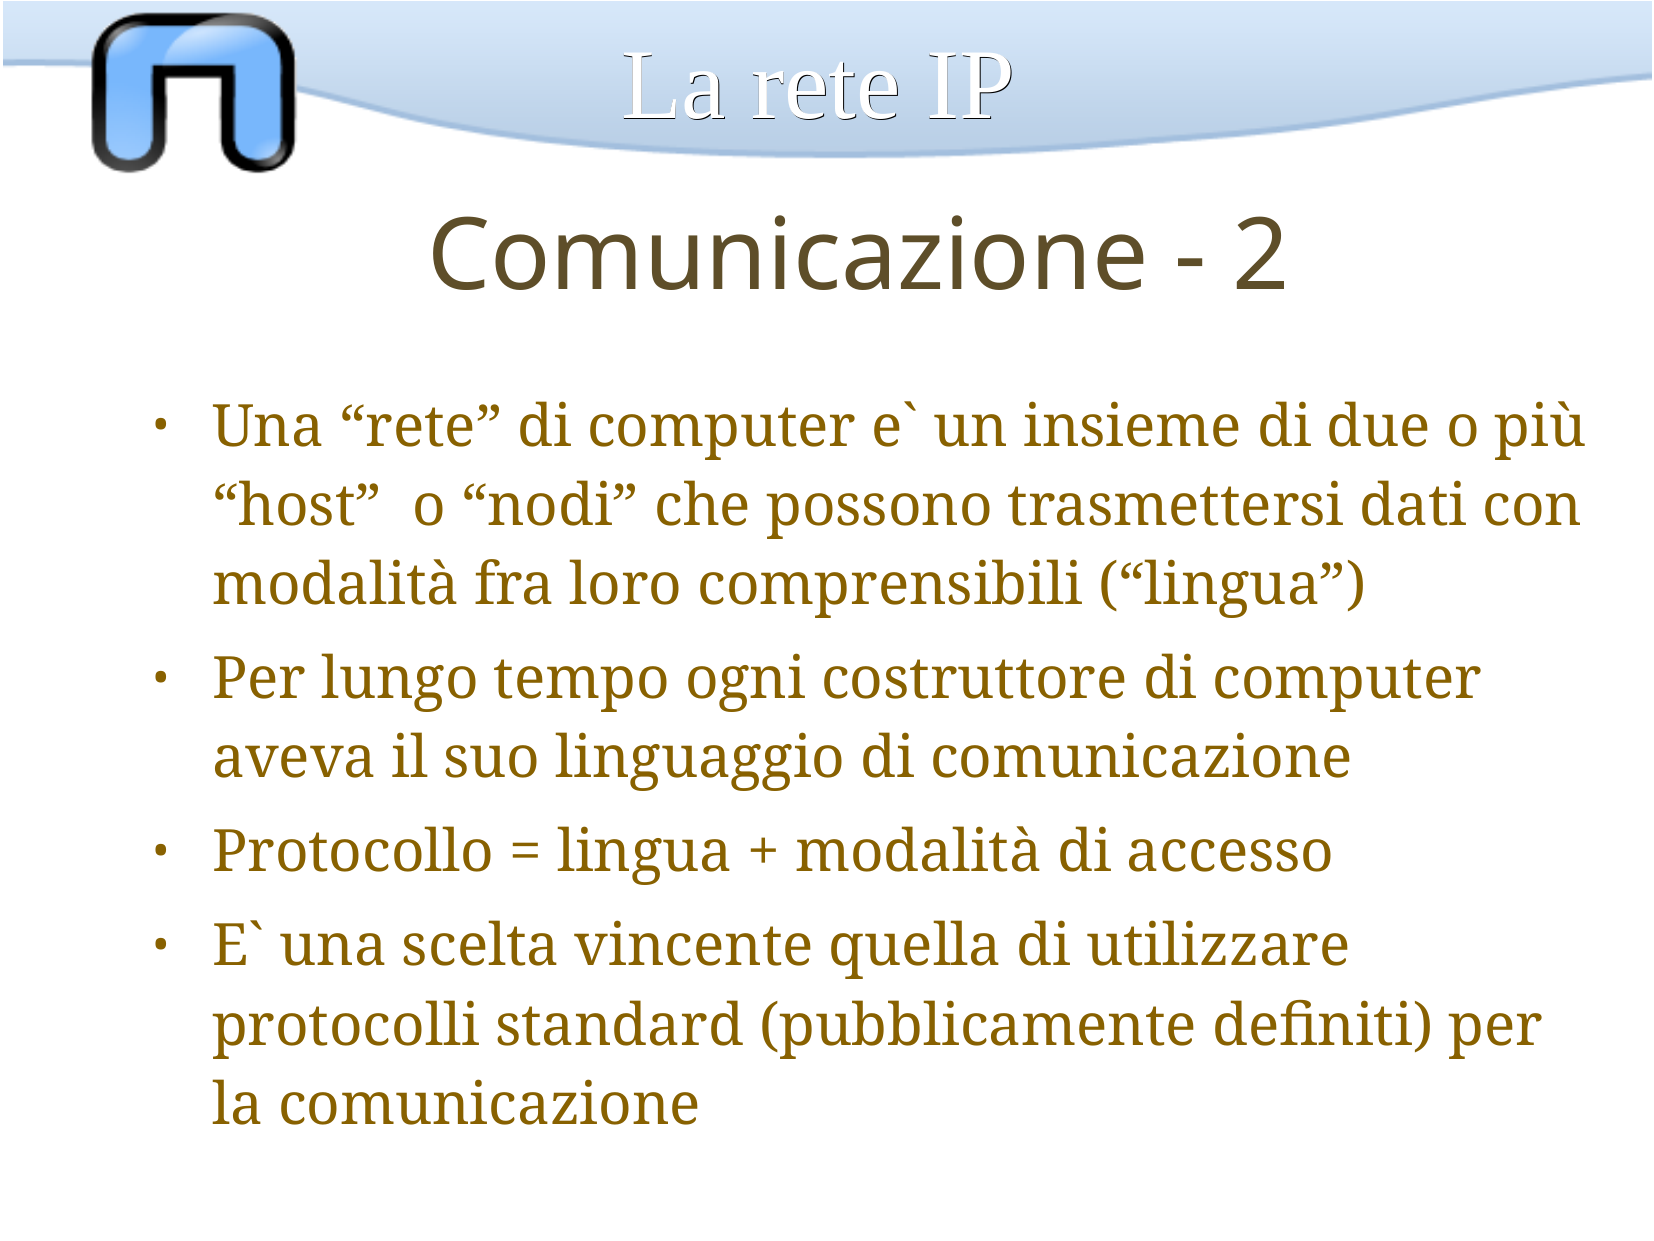

La rete IP
Comunicazione - 2
# Una “rete” di computer e` un insieme di due o più “host” o “nodi” che possono trasmettersi dati con modalità fra loro comprensibili (“lingua”)
Per lungo tempo ogni costruttore di computer aveva il suo linguaggio di comunicazione
Protocollo = lingua + modalità di accesso
E` una scelta vincente quella di utilizzare protocolli standard (pubblicamente definiti) per la comunicazione